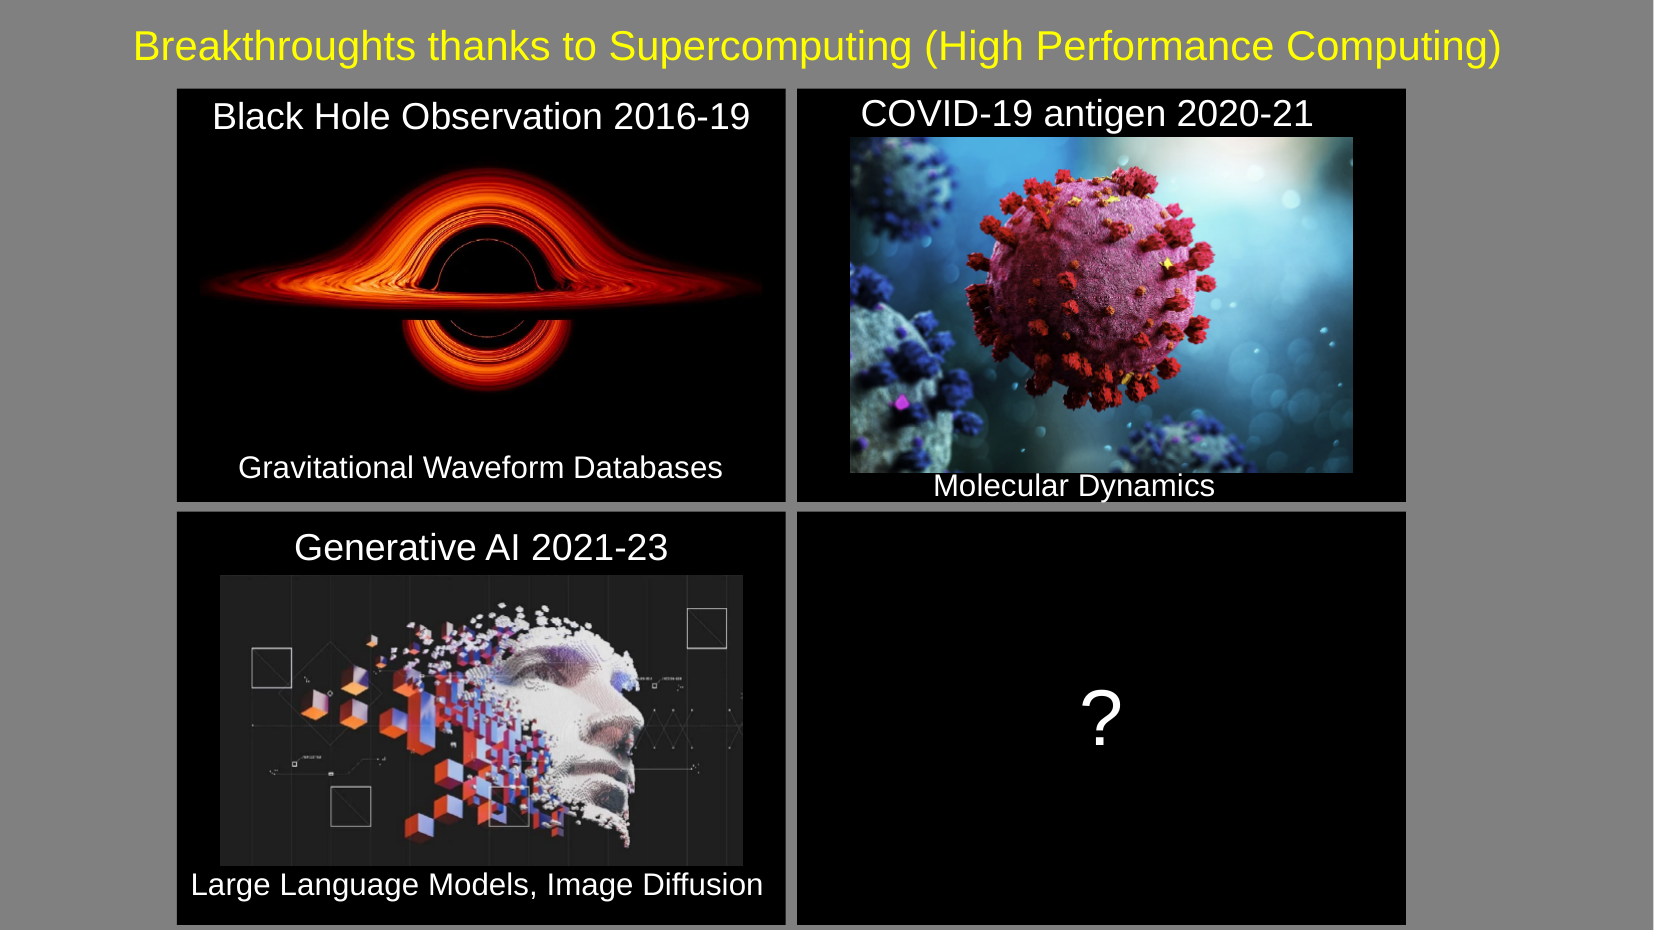

Breakthroughts thanks to Supercomputing (High Performance Computing)
COVID-19 antigen 2020-21
Black Hole Observation 2016-19
Gravitational Waveform Databases
Molecular Dynamics
Generative AI 2021-23
?
Large Language Models, Image Diffusion